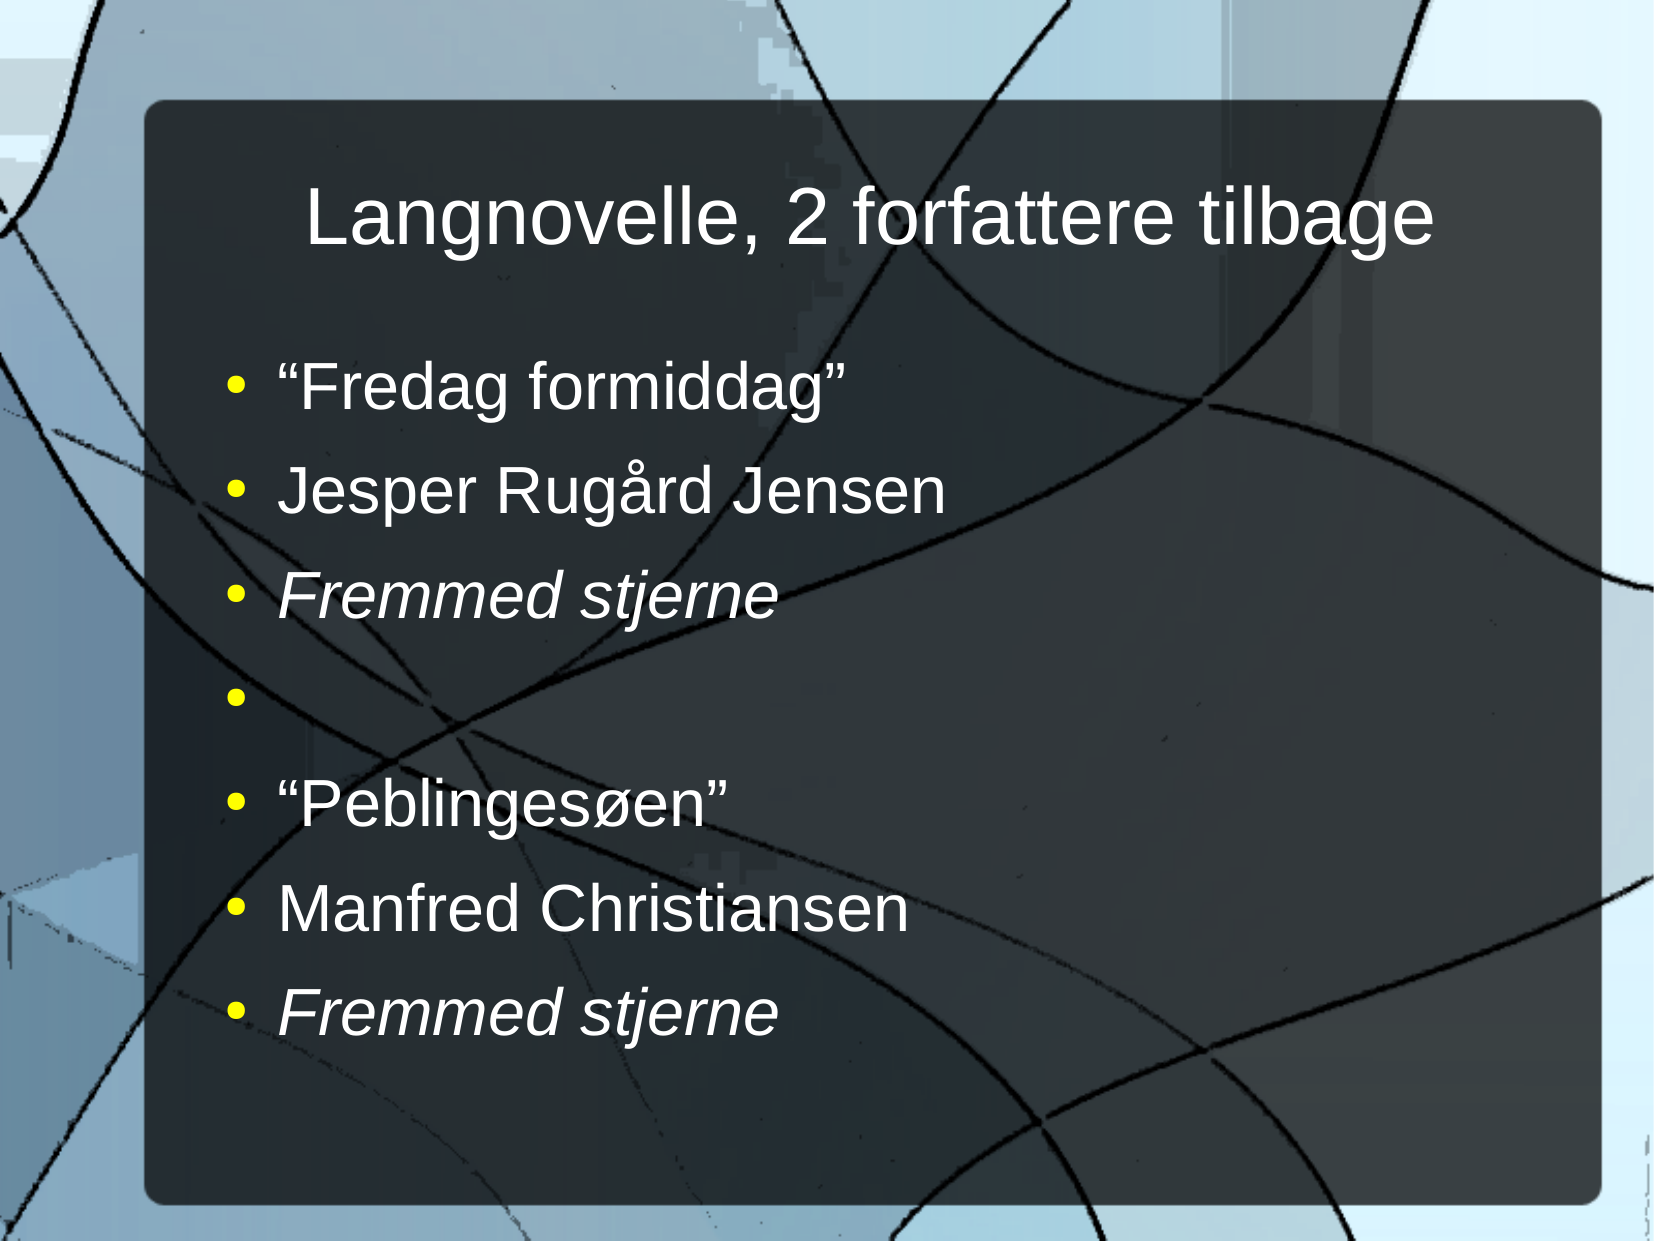

# Langnovelle, 2 forfattere tilbage
“Fredag formiddag”
Jesper Rugård Jensen
Fremmed stjerne
“Peblingesøen”
Manfred Christiansen
Fremmed stjerne